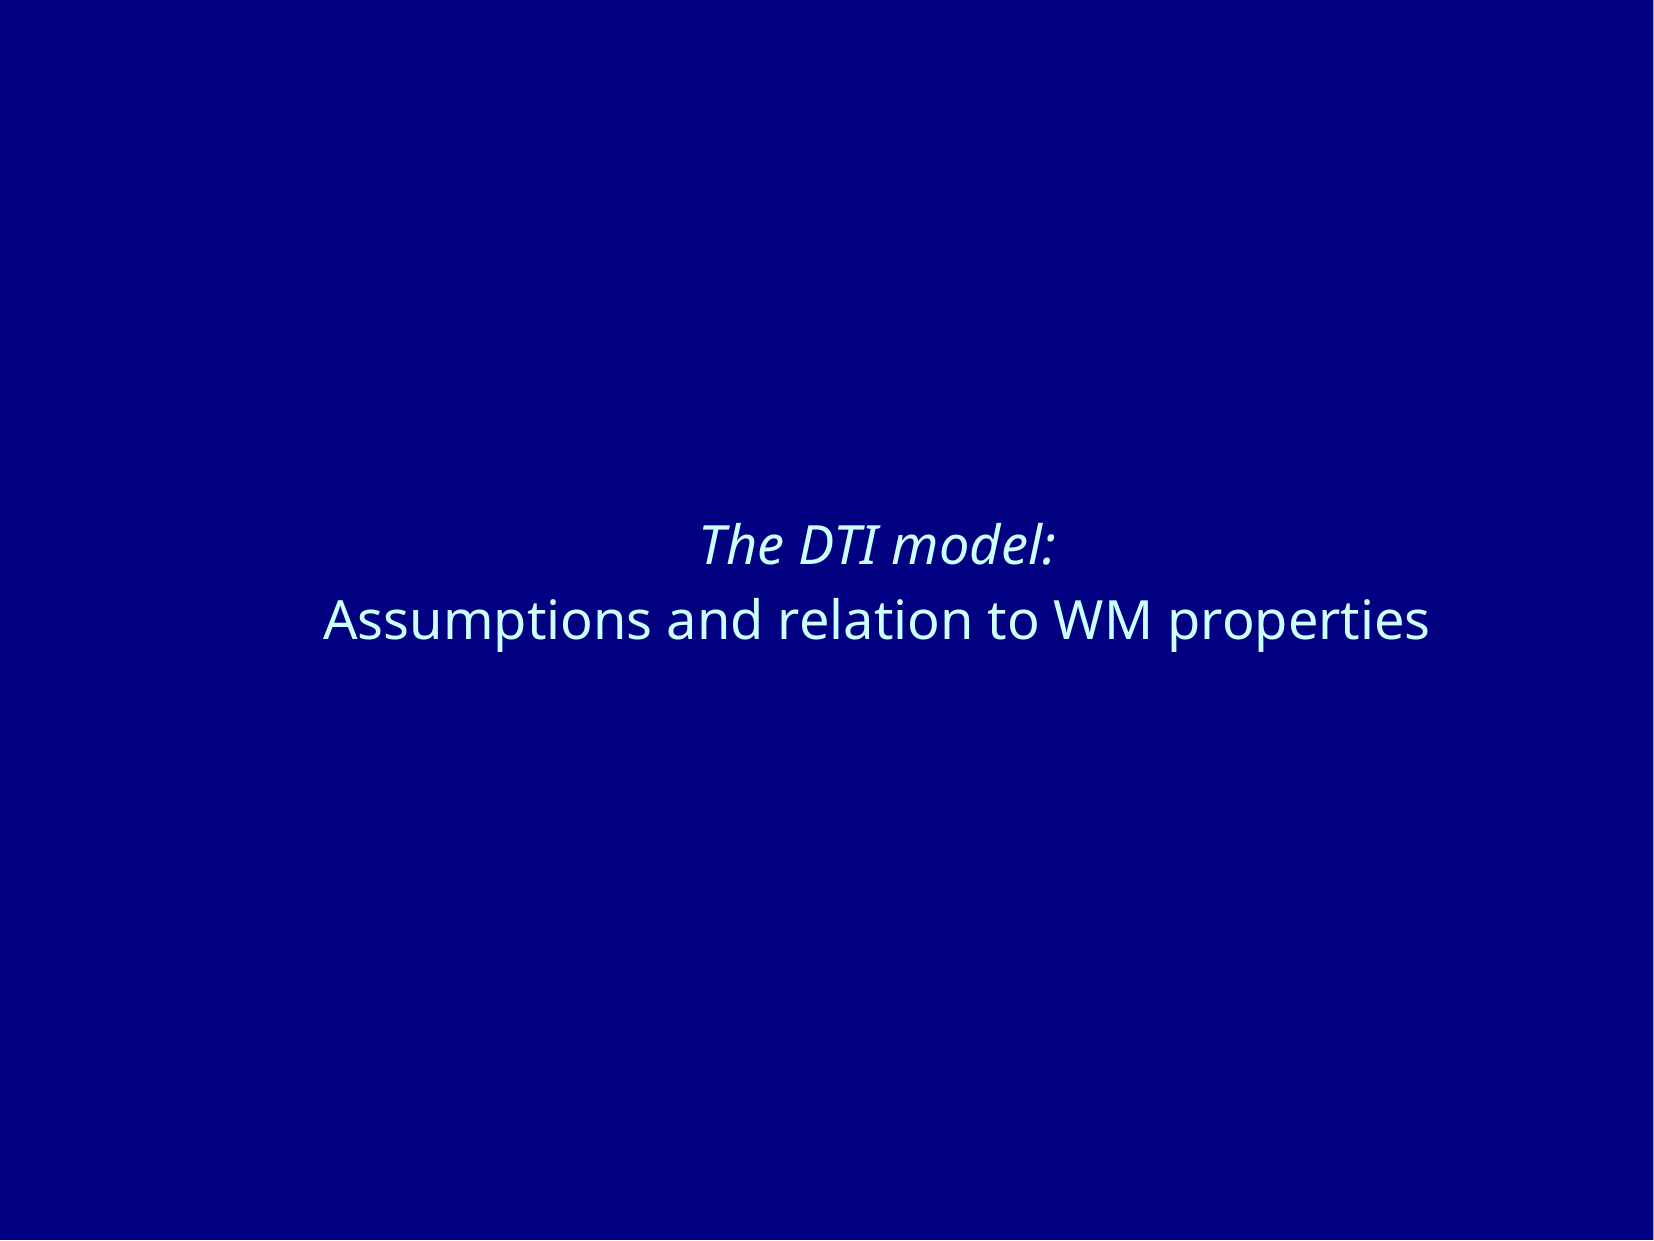

The DTI model:
Assumptions and relation to WM properties